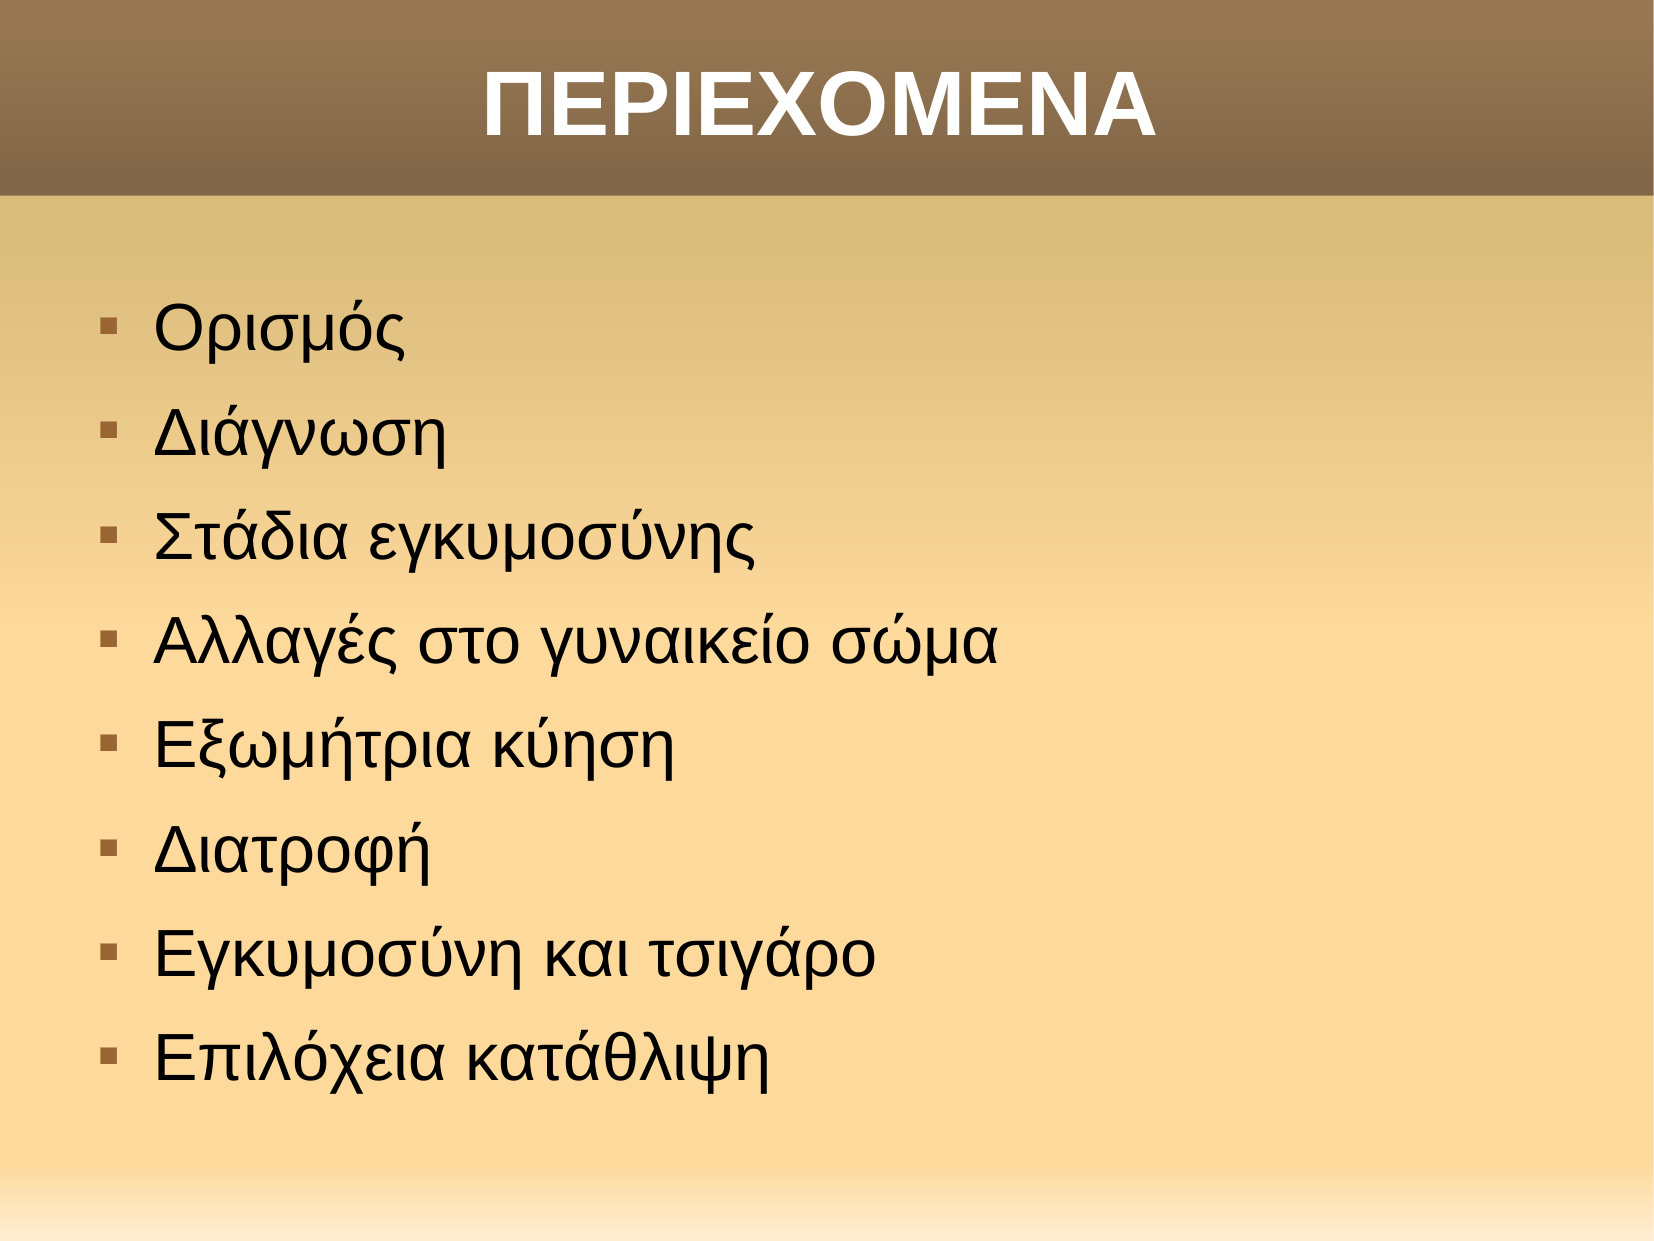

# ΠΕΡΙΕΧΟΜΕΝΑ
Ορισμός
Διάγνωση
Στάδια εγκυμοσύνης
Αλλαγές στο γυναικείο σώμα
Εξωμήτρια κύηση
Διατροφή
Εγκυμοσύνη και τσιγάρο
Επιλόχεια κατάθλιψη